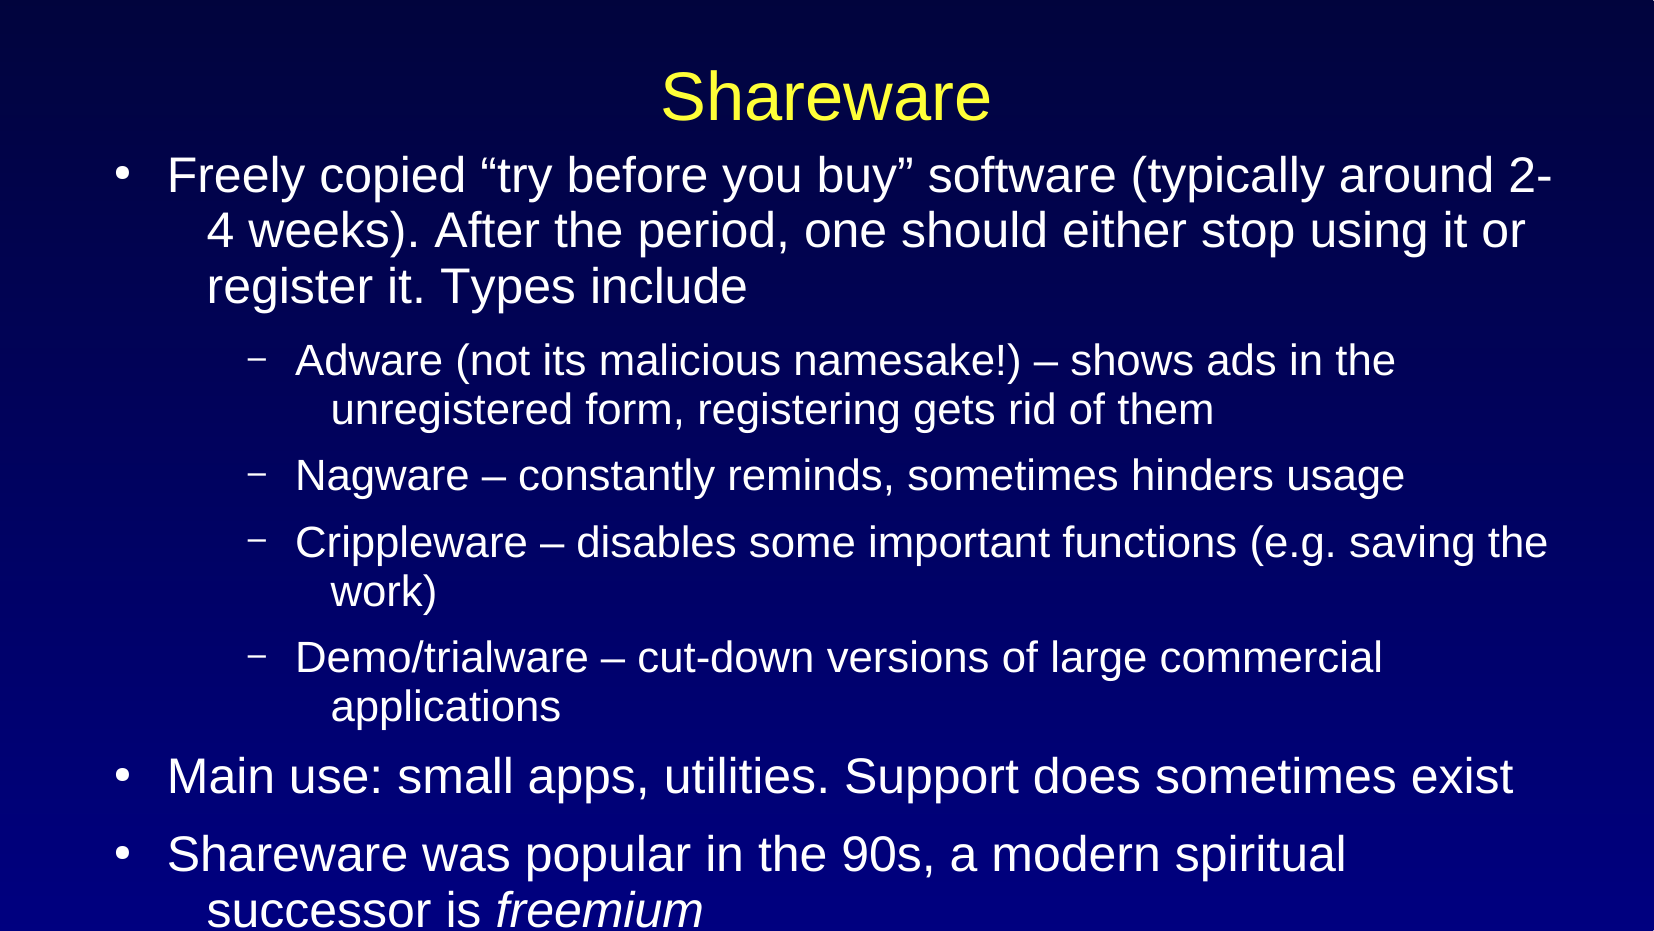

# Shareware
Freely copied “try before you buy” software (typically around 2-4 weeks). After the period, one should either stop using it or register it. Types include
Adware (not its malicious namesake!) – shows ads in the unregistered form, registering gets rid of them
Nagware – constantly reminds, sometimes hinders usage
Crippleware – disables some important functions (e.g. saving the work)
Demo/trialware – cut-down versions of large commercial applications
Main use: small apps, utilities. Support does sometimes exist
Shareware was popular in the 90s, a modern spiritual successor is freemium